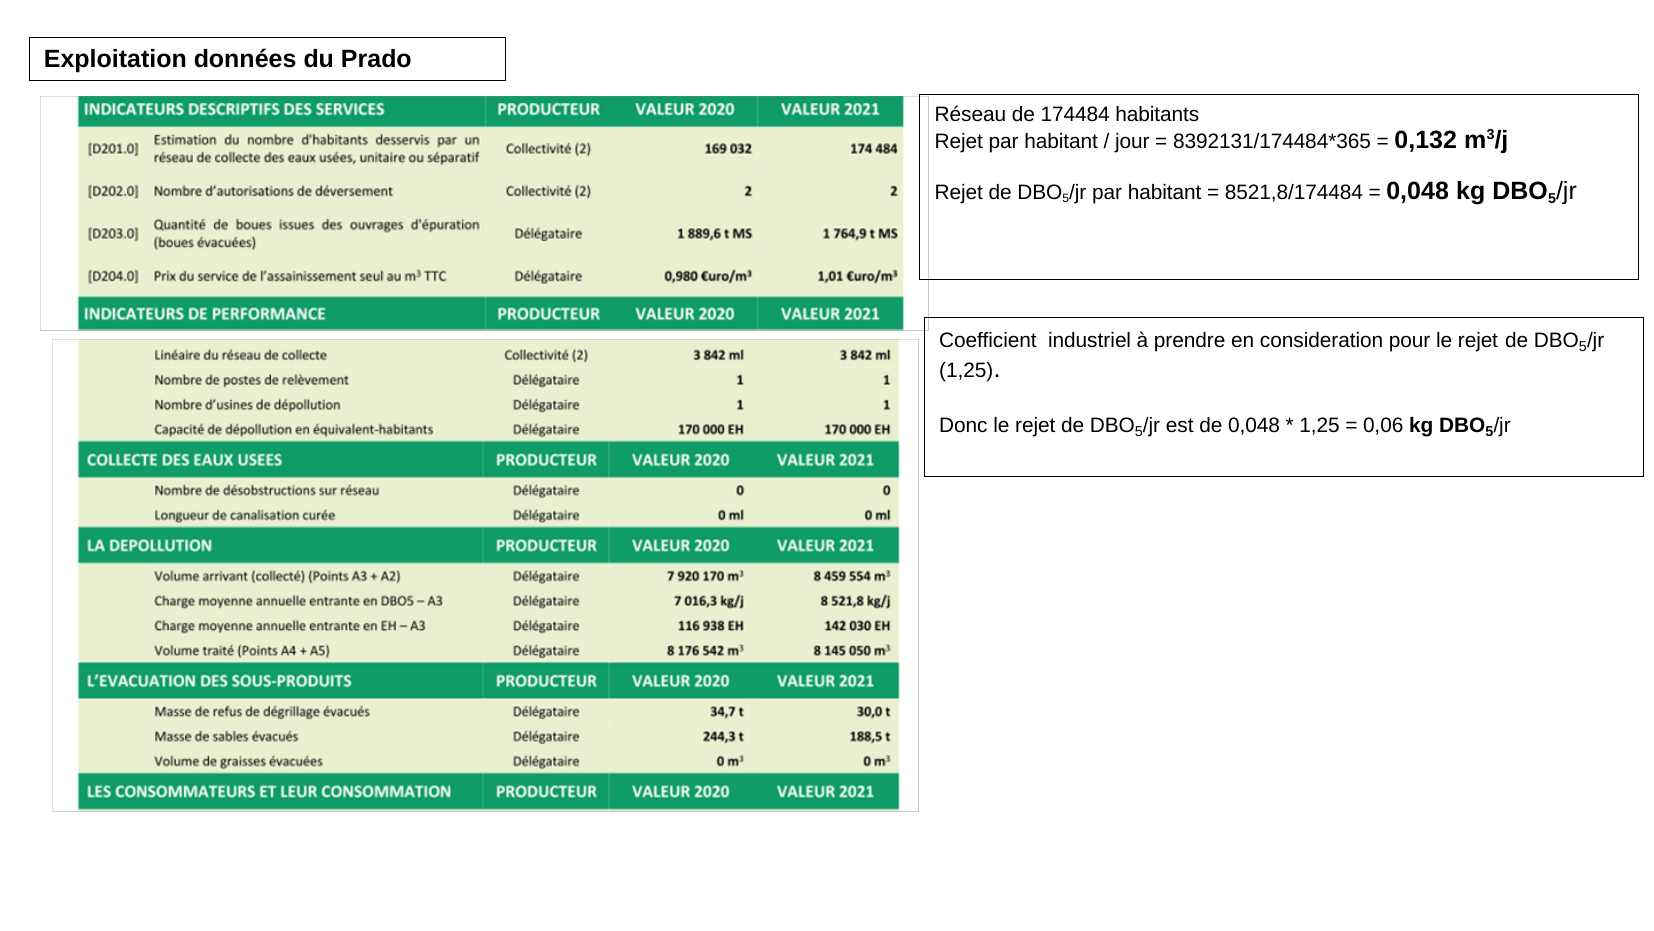

Exploitation données du Prado
Réseau de 174484 habitants
Rejet par habitant / jour = 8392131/174484*365 = 0,132 m3/j
Rejet de DBO5/jr par habitant = 8521,8/174484 = 0,048 kg DBO5/jr
Coefficient industriel à prendre en consideration pour le rejet de DBO5/jr (1,25).
Donc le rejet de DBO5/jr est de 0,048 * 1,25 = 0,06 kg DBO5/jr